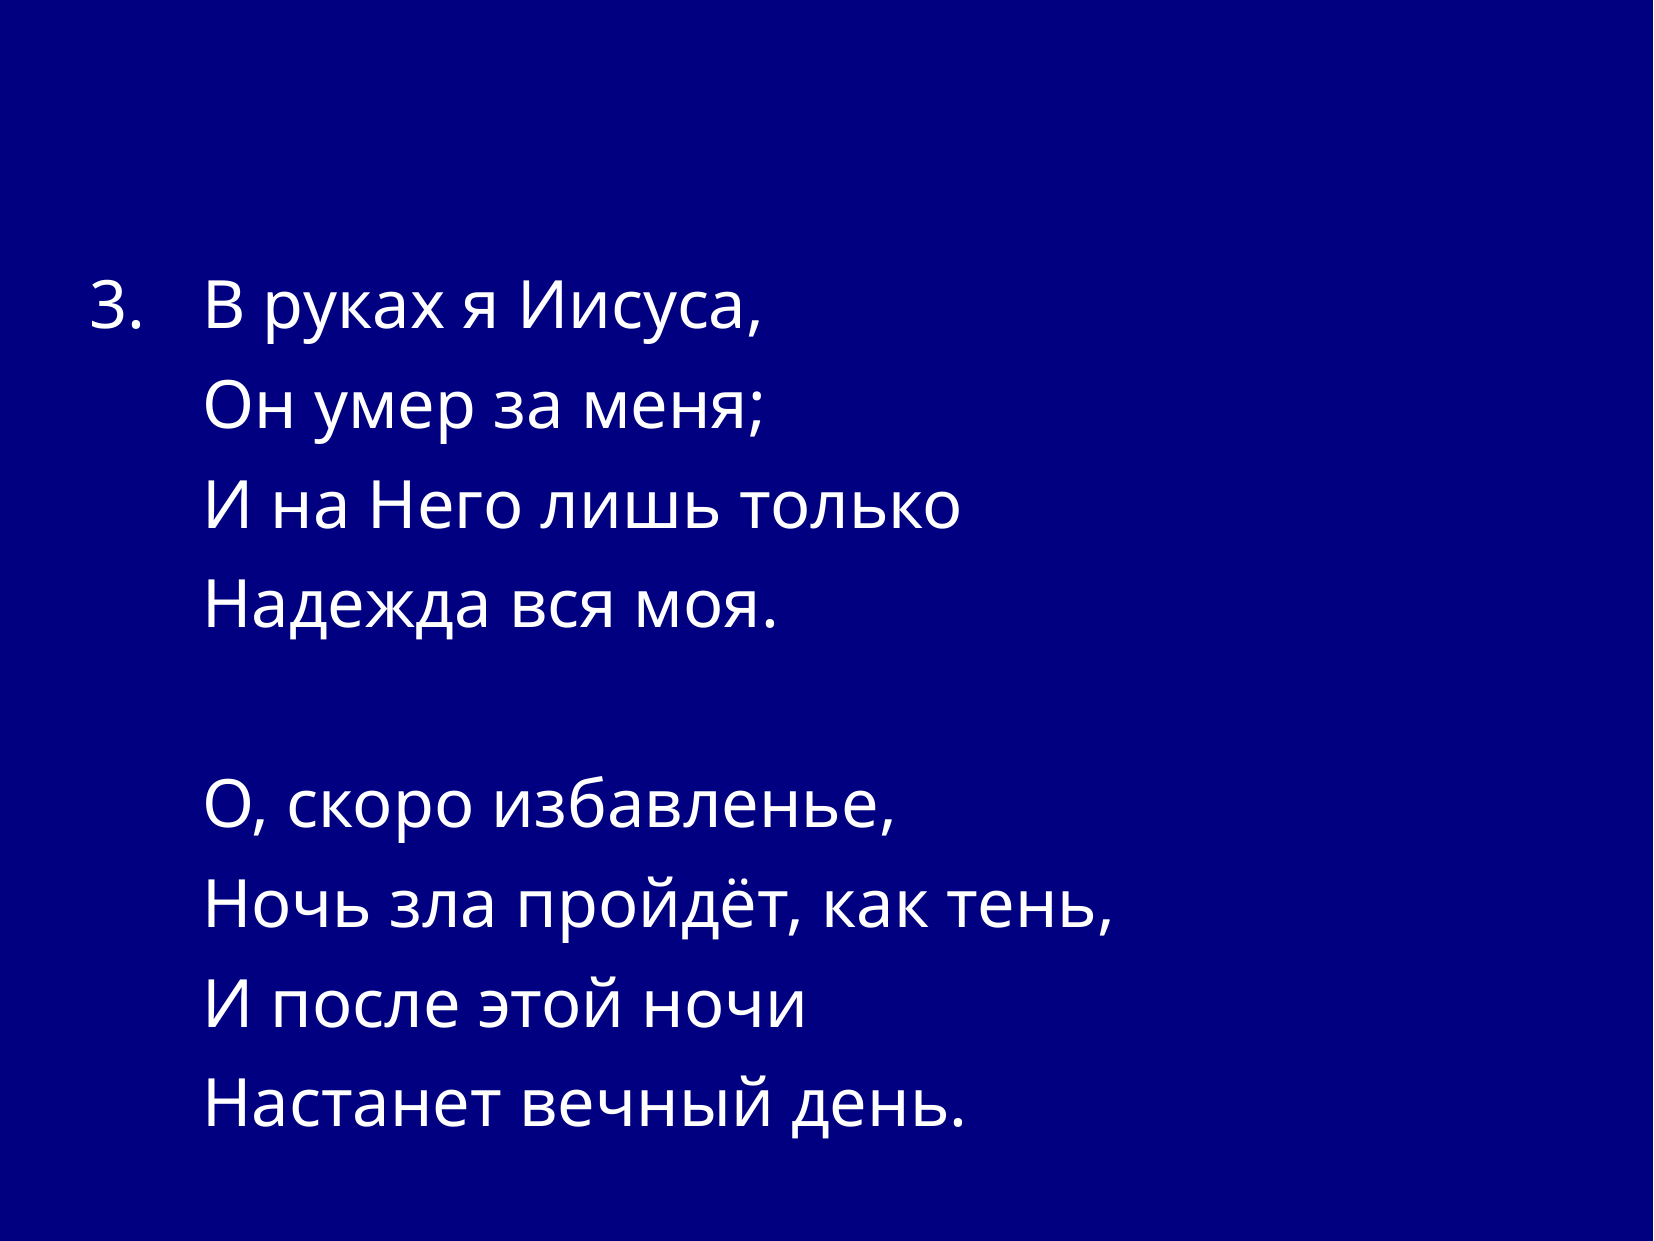

3.	В руках я Иисуса,
	Он умер за меня;
	И на Него лишь только
	Надежда вся моя.
	О, скоро избавленье,
	Ночь зла пройдёт, как тень,
	И после этой ночи
	Настанет вечный день.